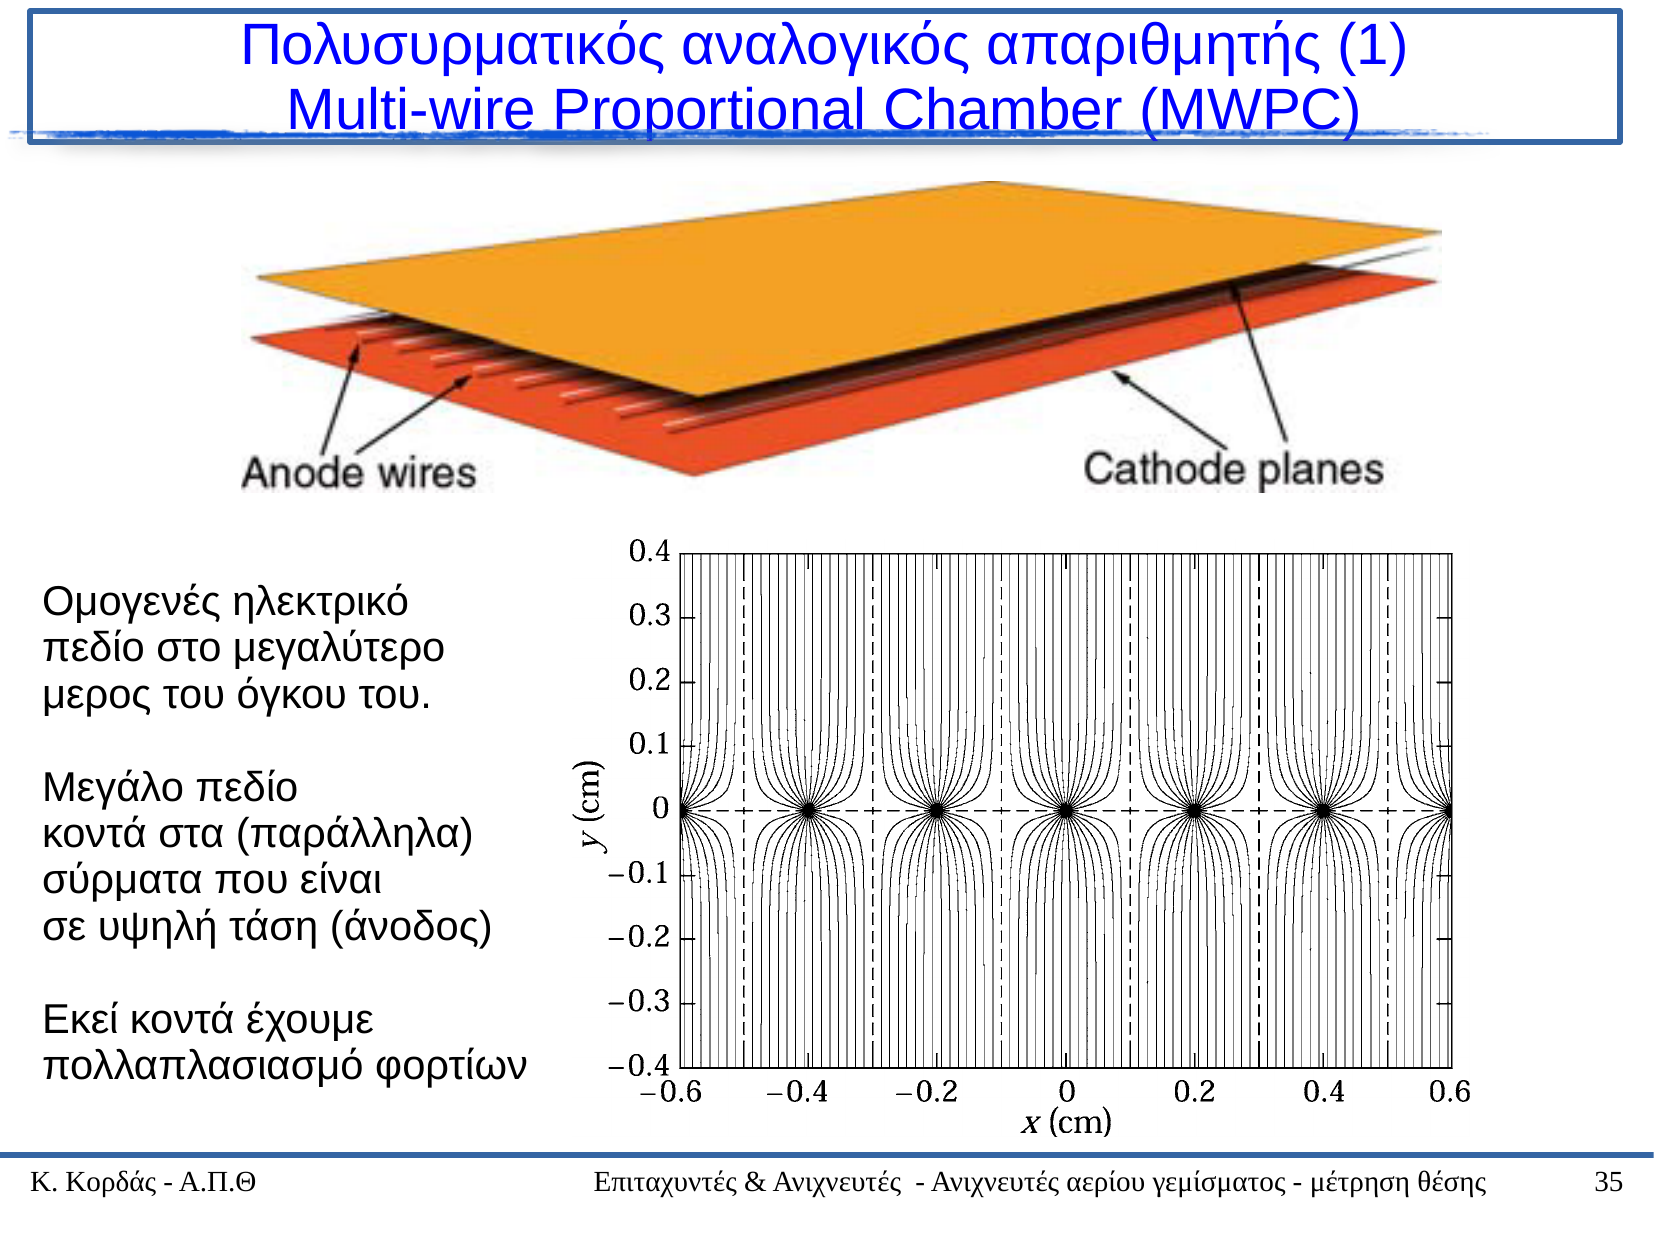

# Πολυσυρματικός αναλογικός απαριθμητής (1) Multi-wire Proportional Chamber (MWPC)
Ομογενές ηλεκτρικό
πεδίο στο μεγαλύτερο
μερος του όγκου του.
Μεγάλο πεδίο
κοντά στα (παράλληλα)
σύρματα που είναι
σε υψηλή τάση (άνοδος)
Εκεί κοντά έχουμε
πολλαπλασιασμό φορτίων
Κ. Κορδάς - Α.Π.Θ
Επιταχυντές & Ανιχνευτές - Ανιχνευτές αερίου γεμίσματος - μέτρηση θέσης
35